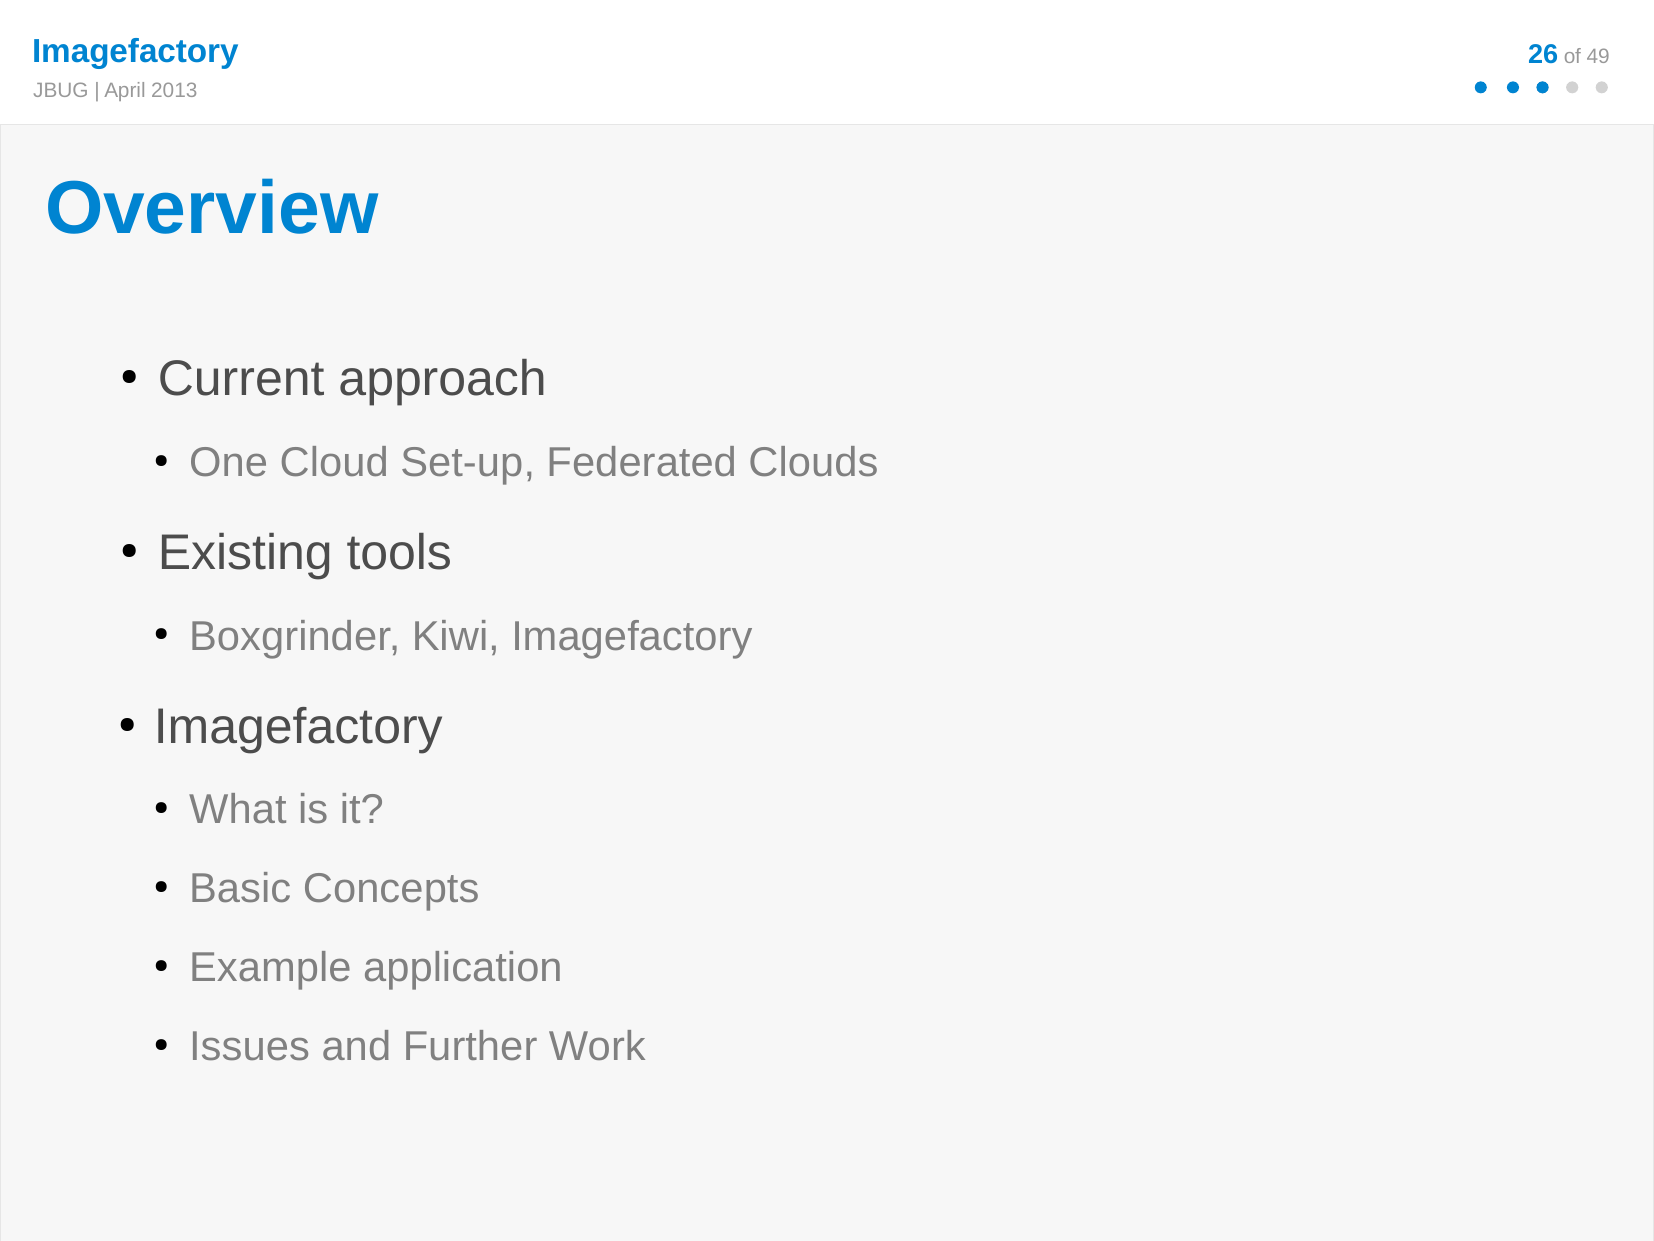

 of 49
Imagefactory
JBUG | April 2013
# Overview
Current approach
One Cloud Set-up, Federated Clouds
Existing tools
Boxgrinder, Kiwi, Imagefactory
Imagefactory
What is it?
Basic Concepts
Example application
Issues and Further Work